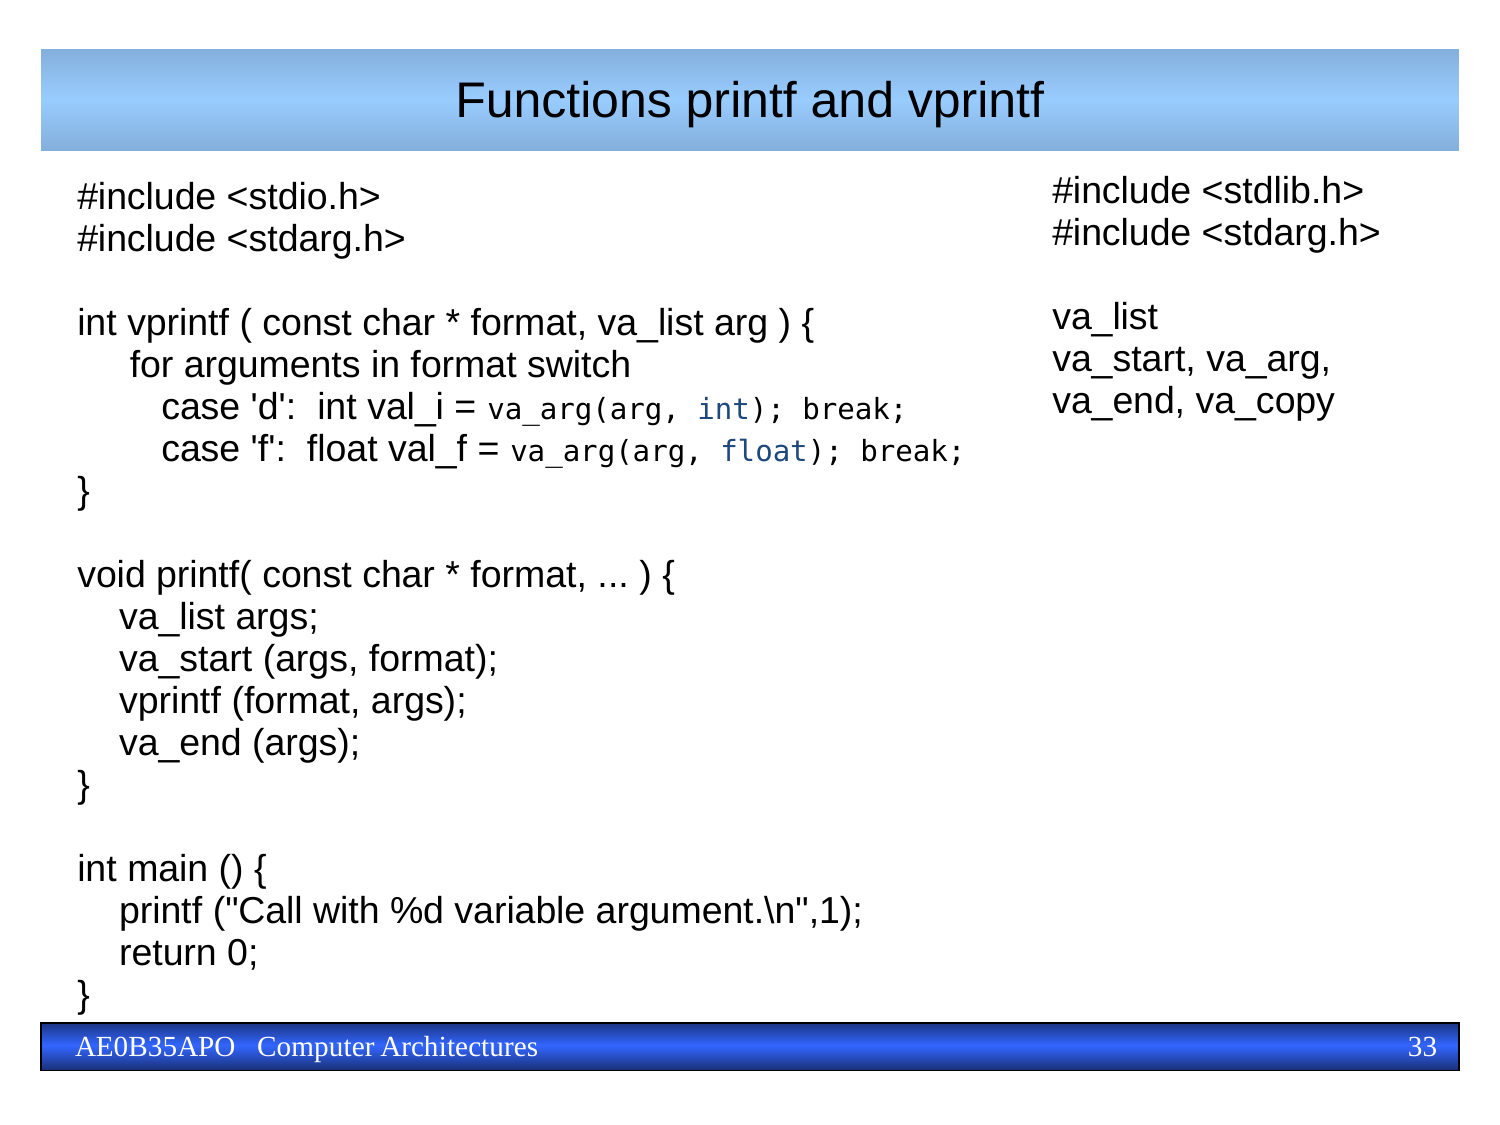

# Functions printf and vprintf
#include <stdlib.h>
#include <stdarg.h>
va_list
va_start, va_arg, va_end, va_copy
#include <stdio.h>
#include <stdarg.h>
int vprintf ( const char * format, va_list arg ) {
 for arguments in format switch
 case 'd': int val_i = va_arg(arg, int); break;
 case 'f': float val_f = va_arg(arg, float); break;
}
void printf( const char * format, ... ) {
 va_list args;
 va_start (args, format);
 vprintf (format, args);
 va_end (args);
}
int main () {
 printf ("Call with %d variable argument.\n",1);
 return 0;
}
AE0B35APO Computer Architectures
33